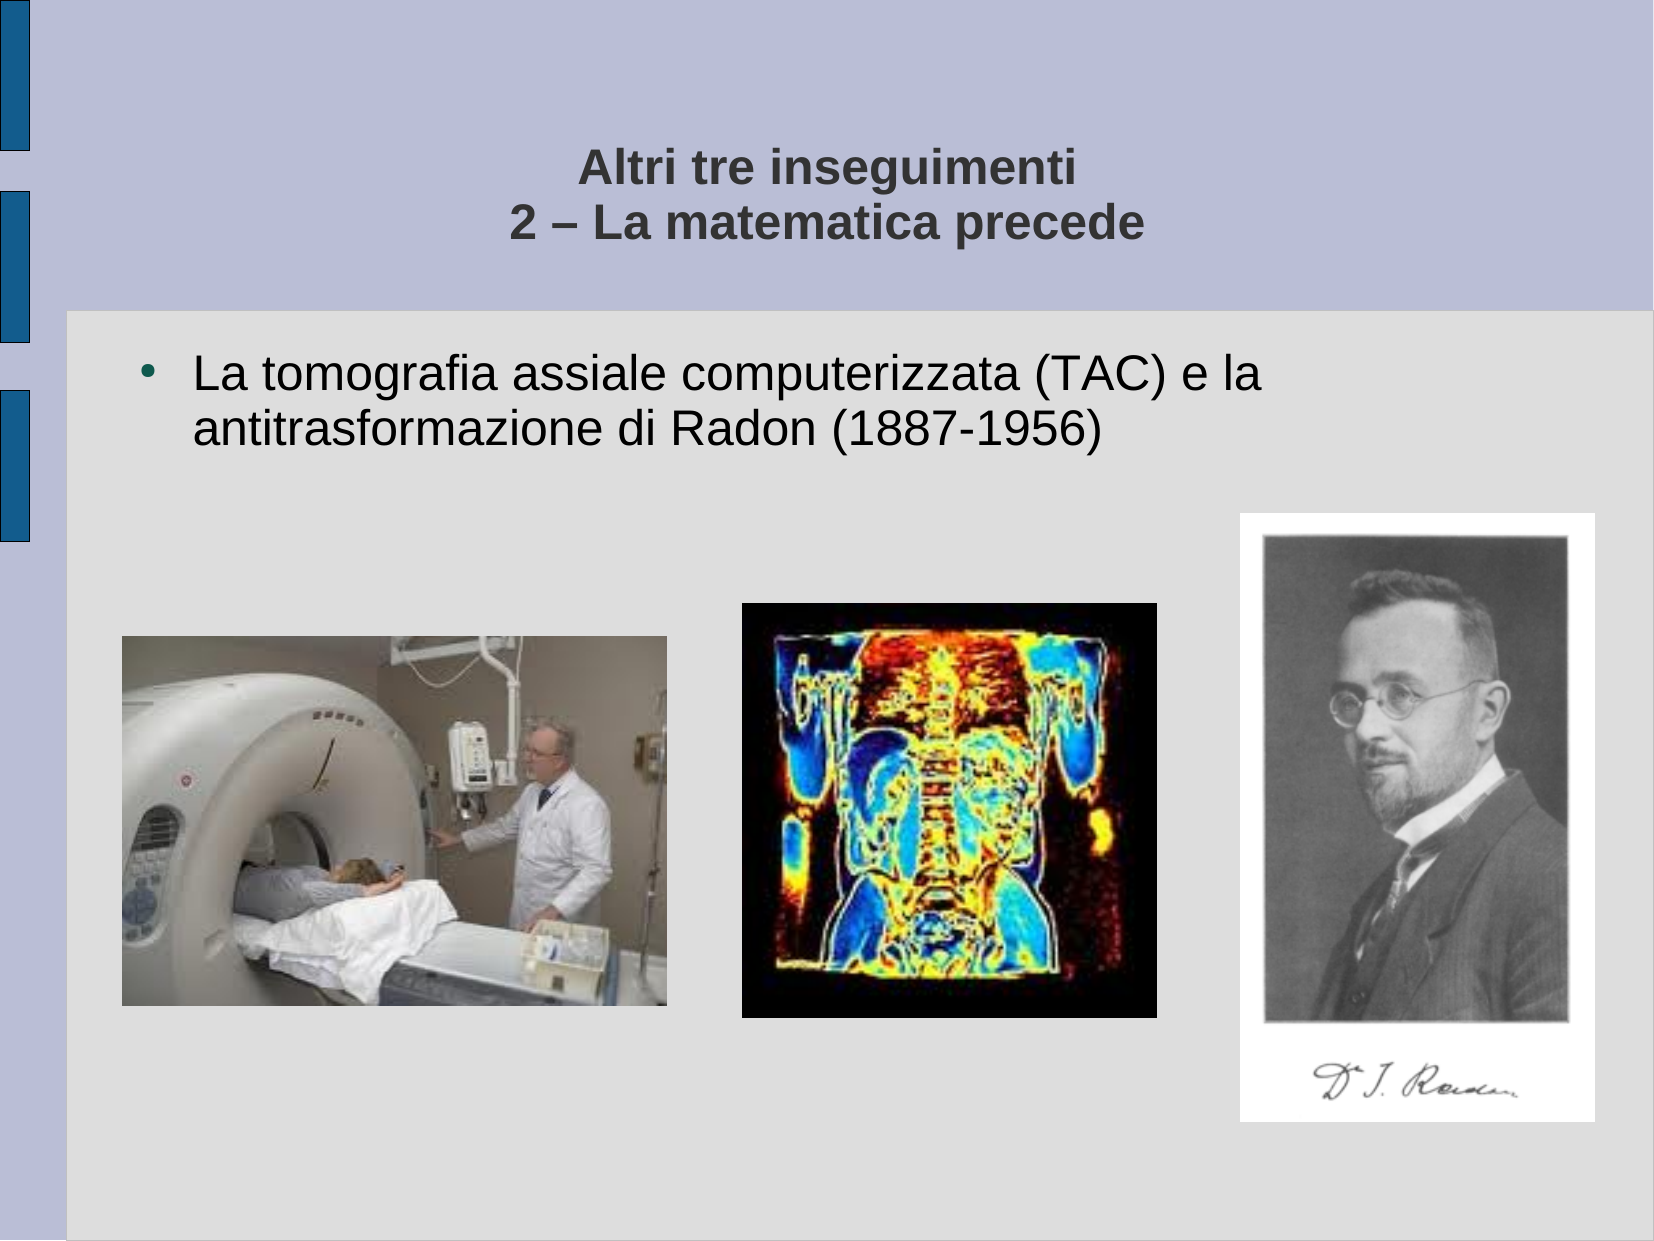

# Altri tre inseguimenti 2 – La matematica precede
La tomografia assiale computerizzata (TAC) e la antitrasformazione di Radon (1887-1956)